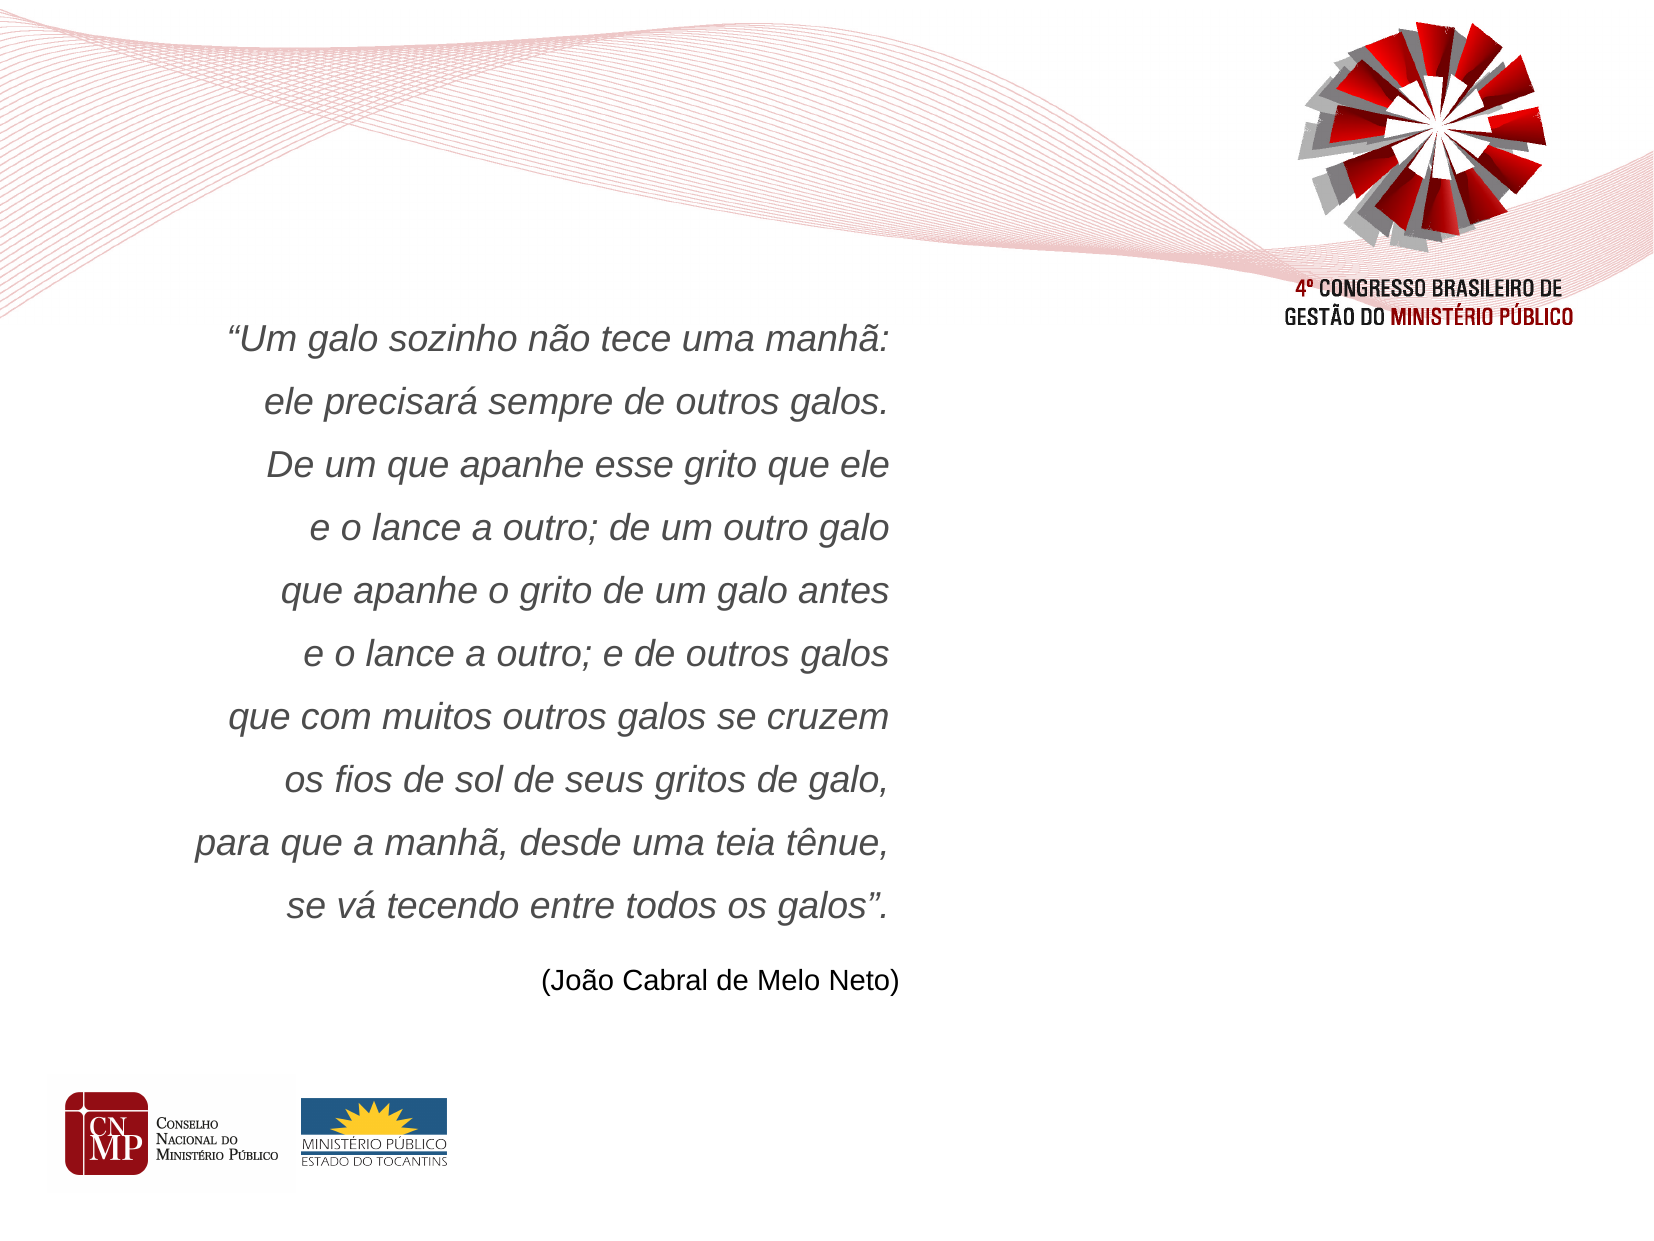

“Um galo sozinho não tece uma manhã:
ele precisará sempre de outros galos.
De um que apanhe esse grito que ele
e o lance a outro; de um outro galo
que apanhe o grito de um galo antes
e o lance a outro; e de outros galos
que com muitos outros galos se cruzem
os fios de sol de seus gritos de galo,
para que a manhã, desde uma teia tênue,
se vá tecendo entre todos os galos”.
(João Cabral de Melo Neto)